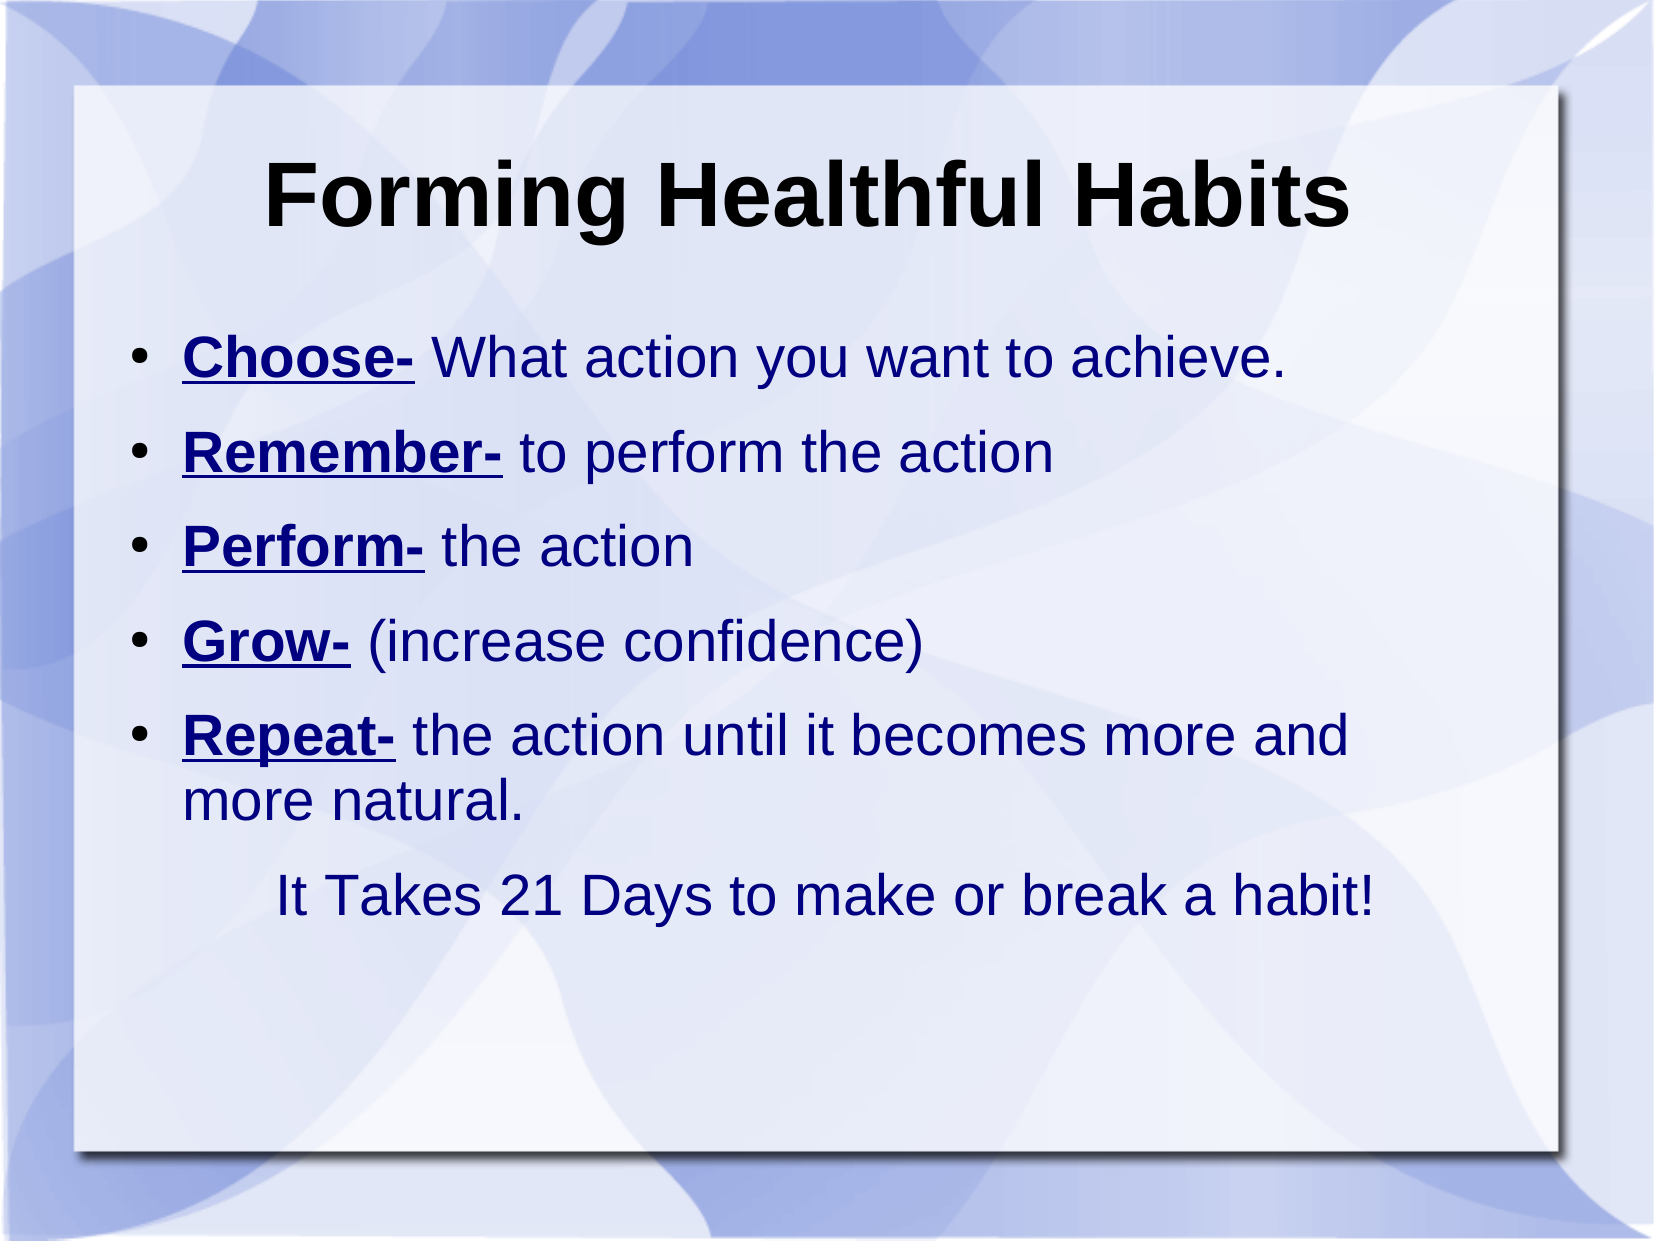

# Forming Healthful Habits
Choose- What action you want to achieve.
Remember- to perform the action
Perform- the action
Grow- (increase confidence)
Repeat- the action until it becomes more and more natural.
It Takes 21 Days to make or break a habit!